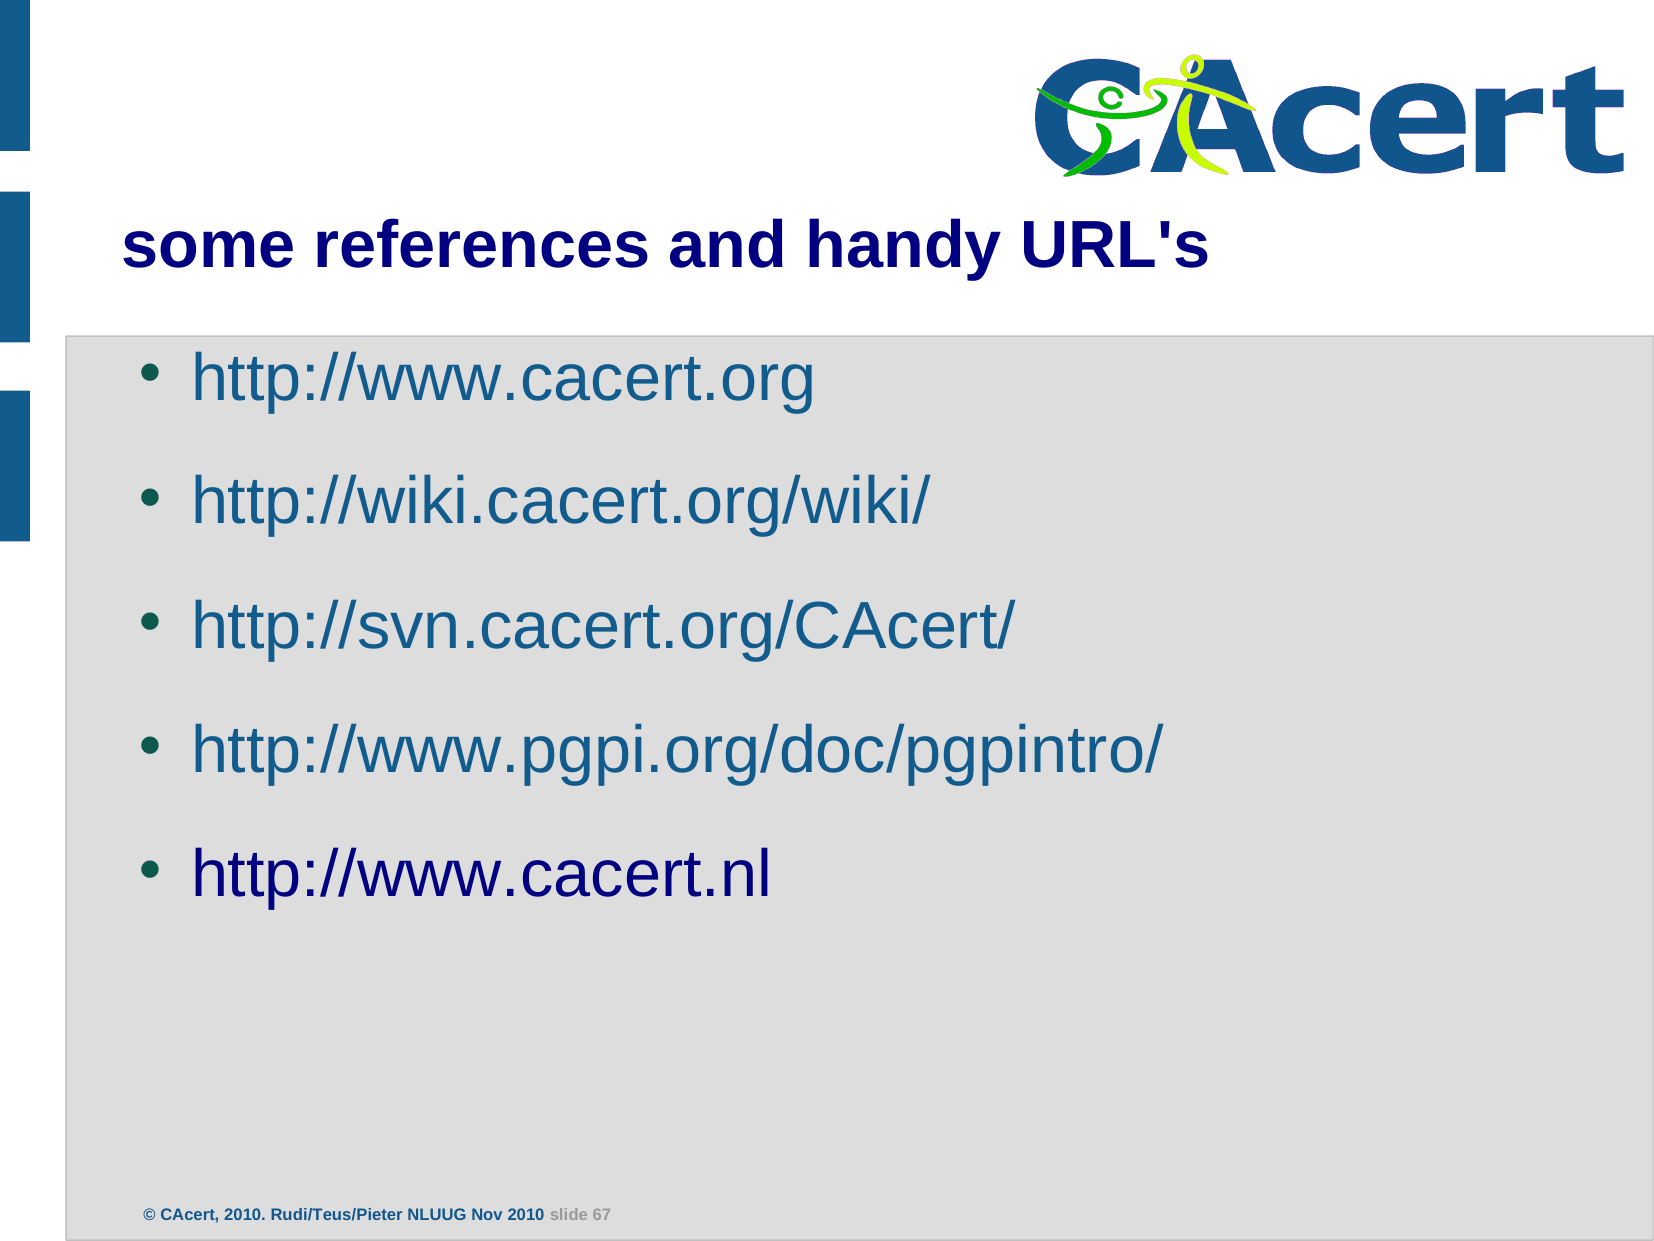

# some references and handy URL's
http://www.cacert.org
http://wiki.cacert.org/wiki/
http://svn.cacert.org/CAcert/
http://www.pgpi.org/doc/pgpintro/
http://www.cacert.nl